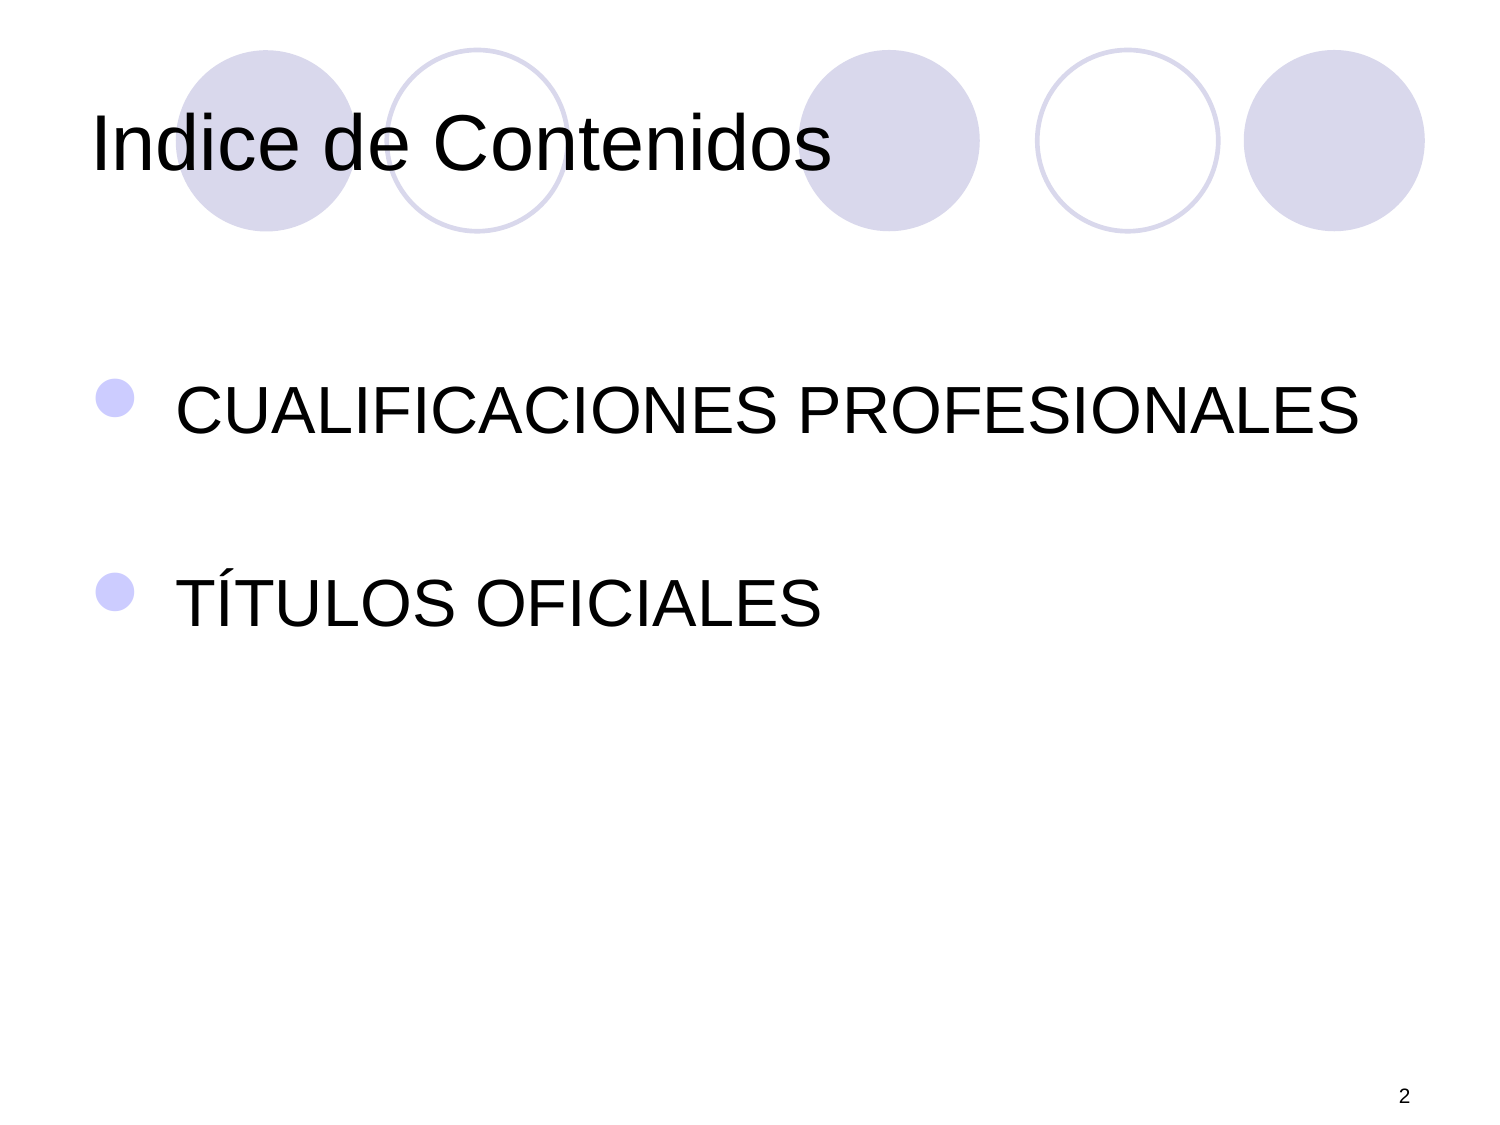

# Indice de Contenidos
 CUALIFICACIONES PROFESIONALES
 TÍTULOS OFICIALES